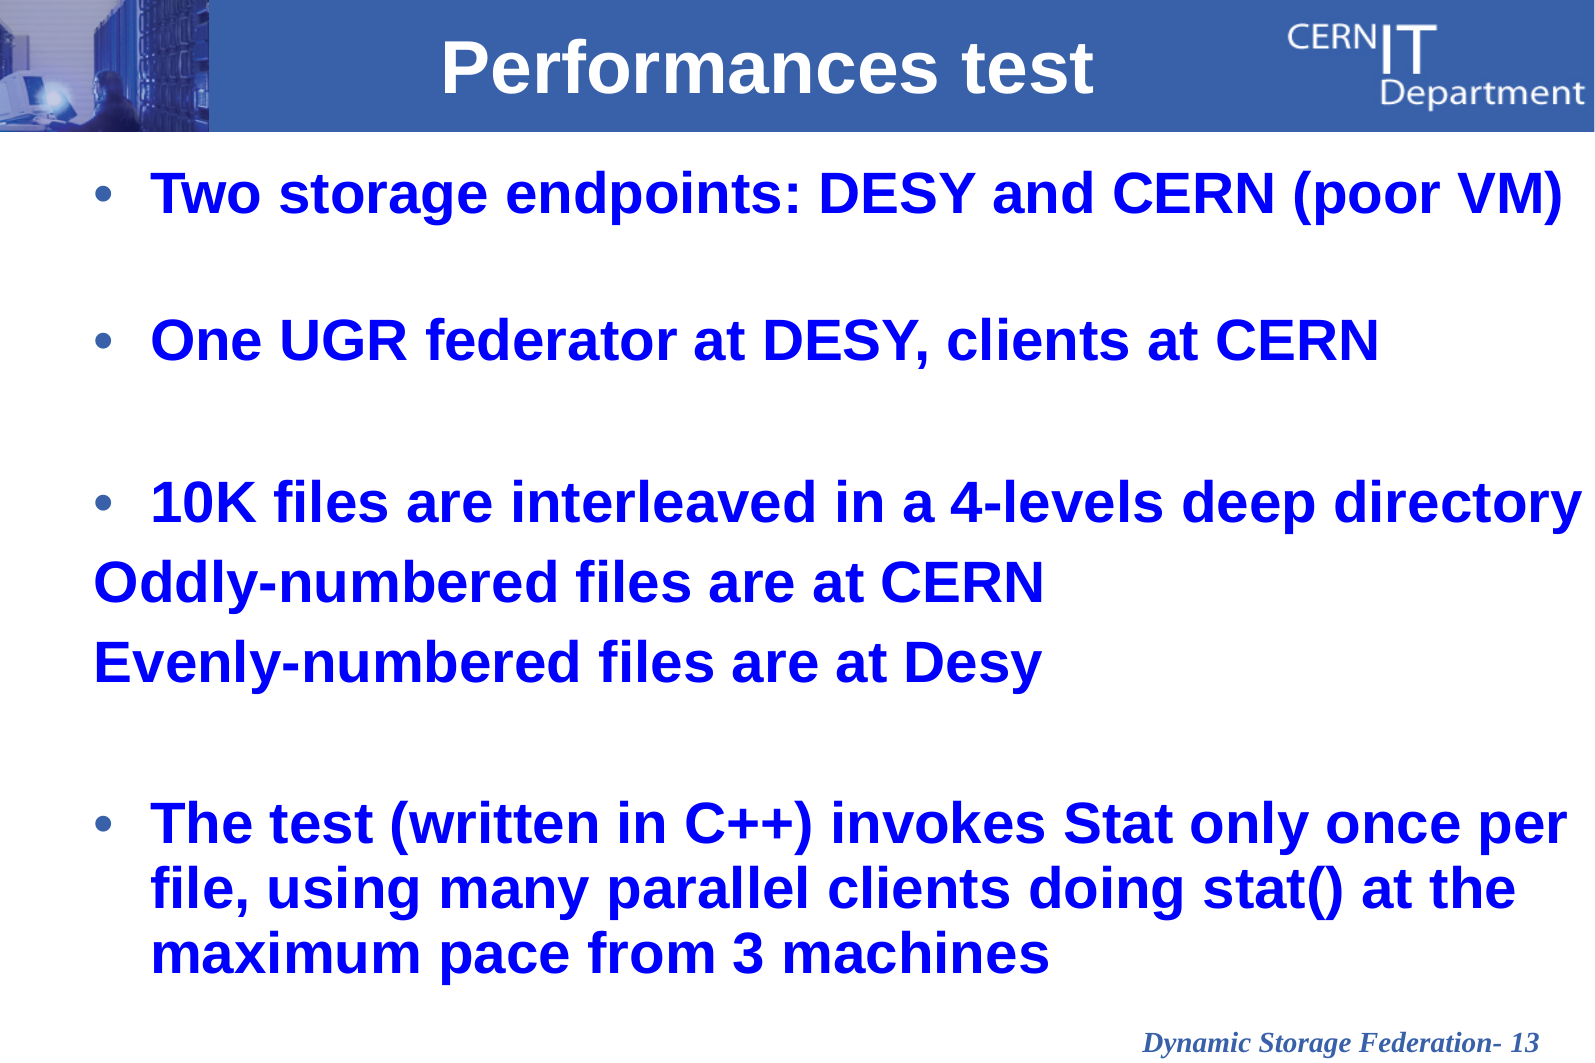

Performances test
Two storage endpoints: DESY and CERN (poor VM)
One UGR federator at DESY, clients at CERN
10K files are interleaved in a 4-levels deep directory
Oddly-numbered files are at CERN
Evenly-numbered files are at Desy
The test (written in C++) invokes Stat only once per file, using many parallel clients doing stat() at the maximum pace from 3 machines